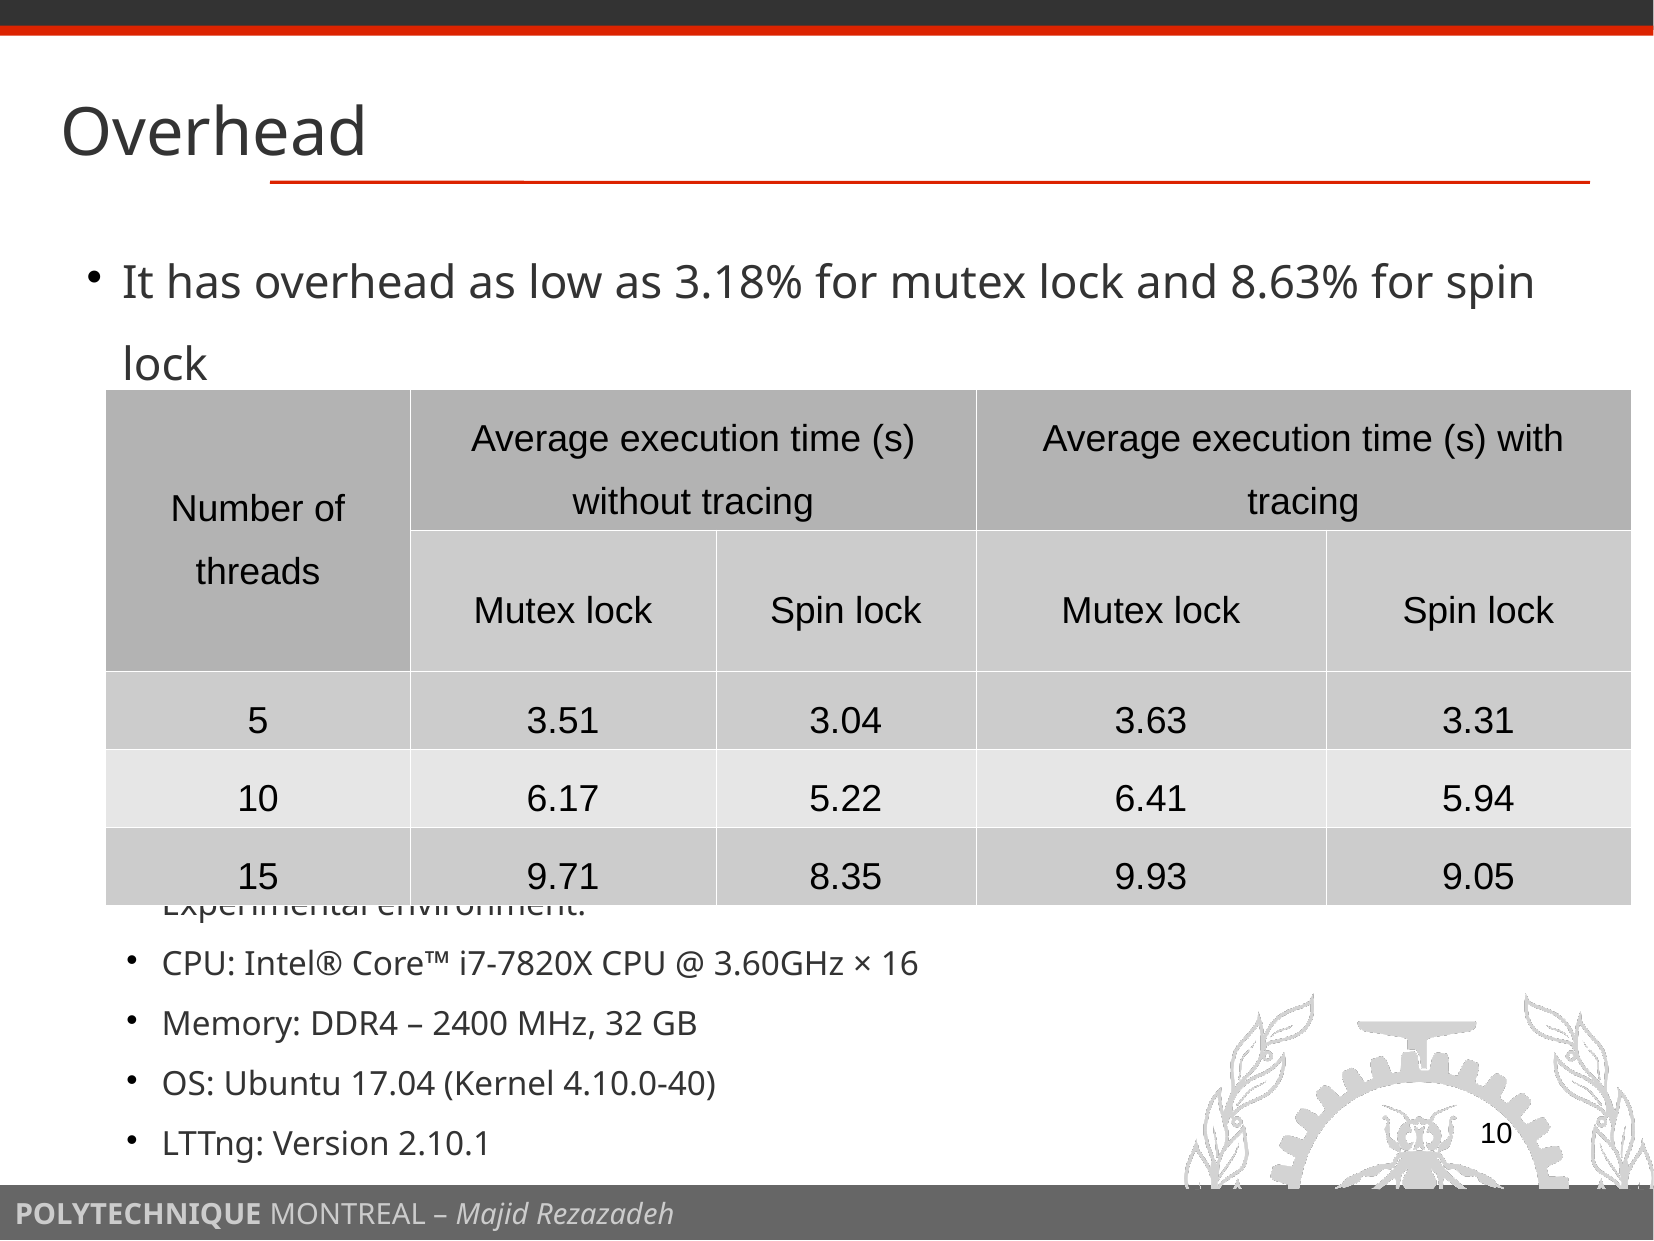

Overhead
It has overhead as low as 3.18% for mutex lock and 8.63% for spin lock
Experimental environment:
CPU: Intel® Core™ i7-7820X CPU @ 3.60GHz × 16
Memory: DDR4 – 2400 MHz, 32 GB
OS: Ubuntu 17.04 (Kernel 4.10.0-40)
LTTng: Version 2.10.1
| Number of threads | Average execution time (s) without tracing | | Average execution time (s) with tracing | |
| --- | --- | --- | --- | --- |
| | Mutex lock | Spin lock | Mutex lock | Spin lock |
| 5 | 3.51 | 3.04 | 3.63 | 3.31 |
| 10 | 6.17 | 5.22 | 6.41 | 5.94 |
| 15 | 9.71 | 8.35 | 9.93 | 9.05 |
10
POLYTECHNIQUE MONTREAL – Majid Rezazadeh